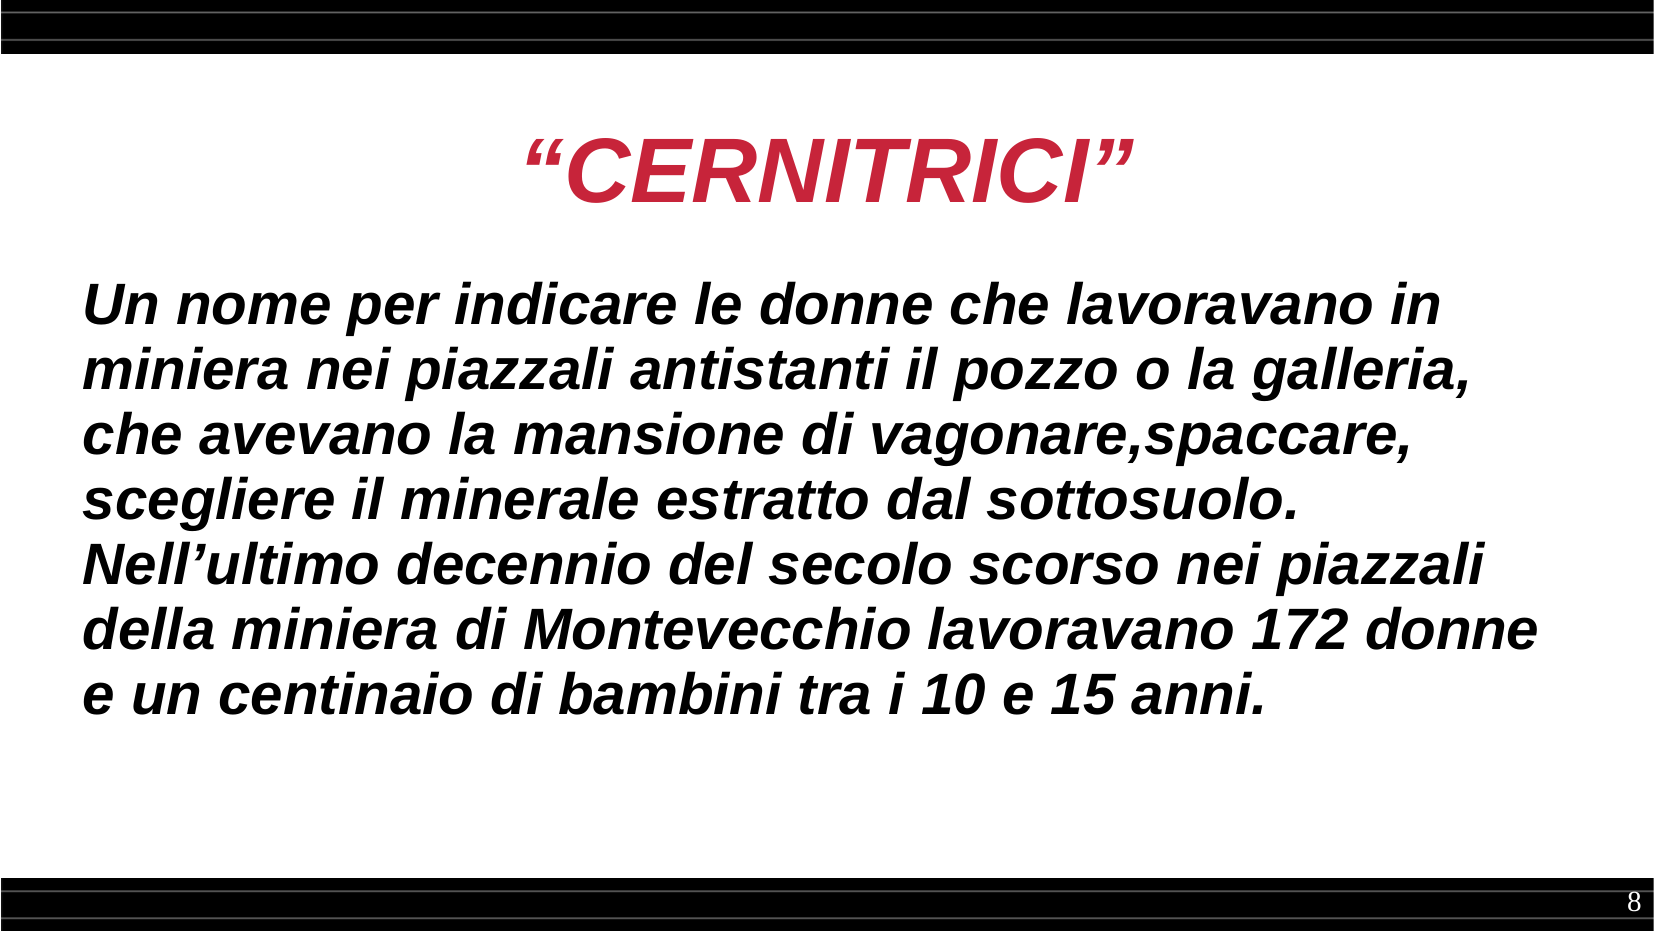

# “CERNITRICI”
Un nome per indicare le donne che lavoravano in miniera nei piazzali antistanti il pozzo o la galleria, che avevano la mansione di vagonare,spaccare, scegliere il minerale estratto dal sottosuolo.
Nell’ultimo decennio del secolo scorso nei piazzali della miniera di Montevecchio lavoravano 172 donne e un centinaio di bambini tra i 10 e 15 anni.